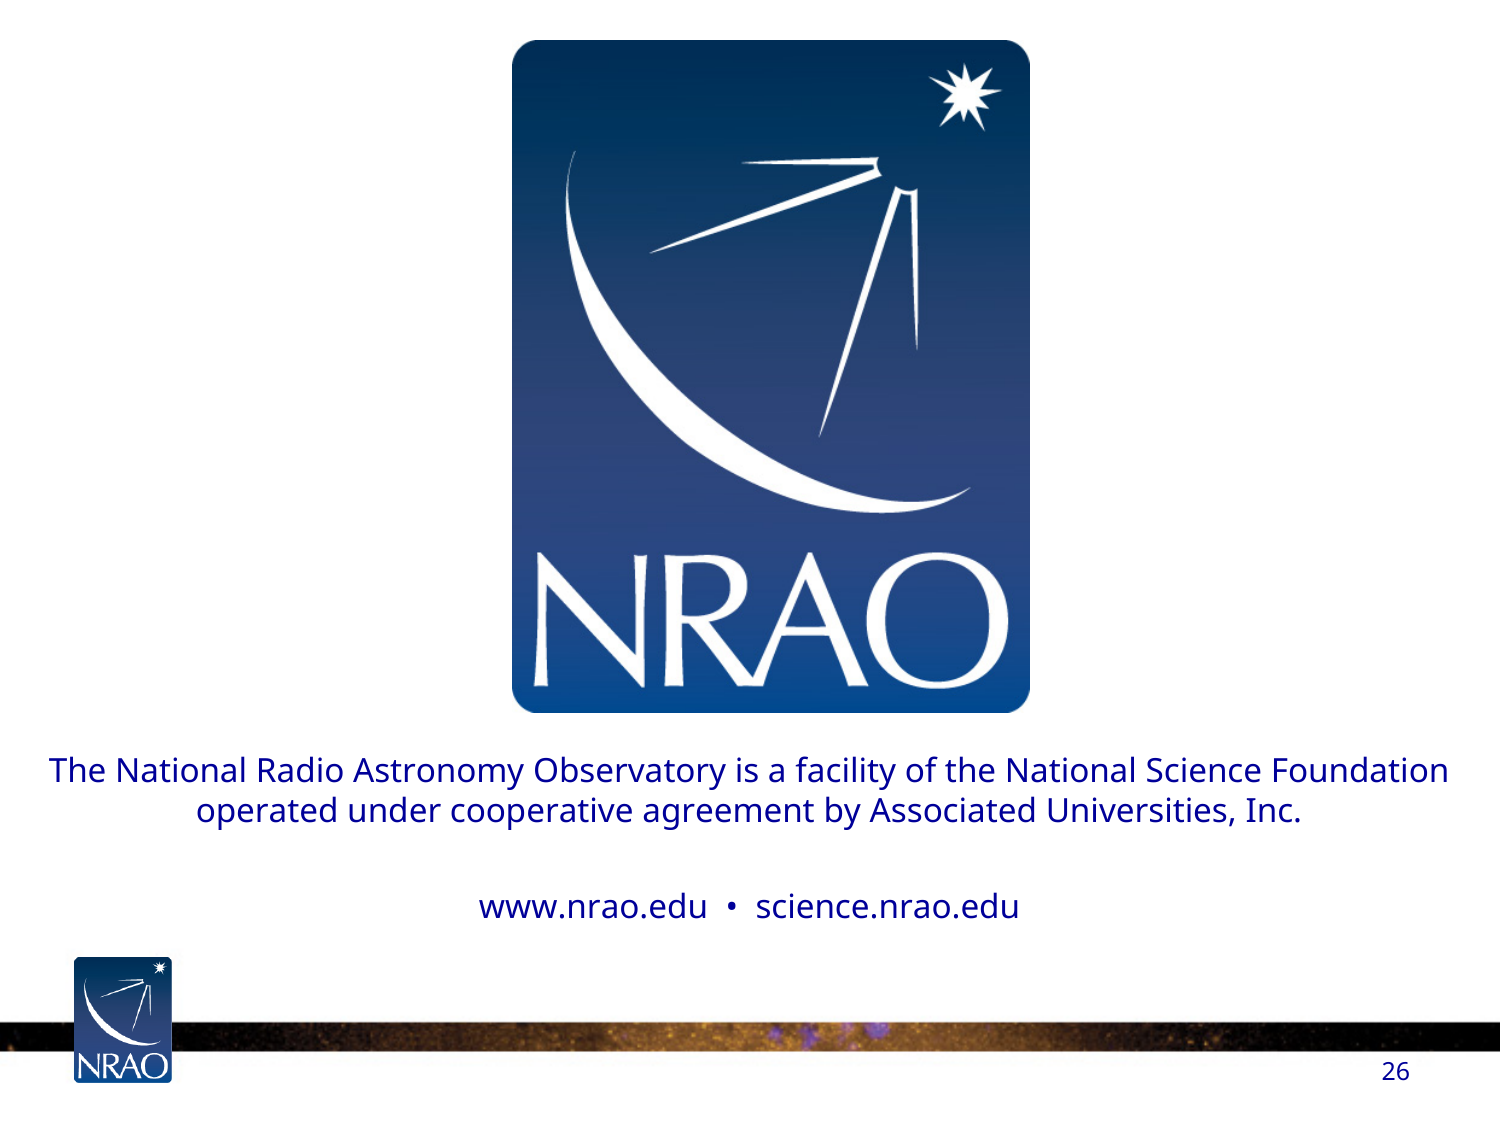

The National Radio Astronomy Observatory is a facility of the National Science Foundation
operated under cooperative agreement by Associated Universities, Inc.
www.nrao.edu • science.nrao.edu